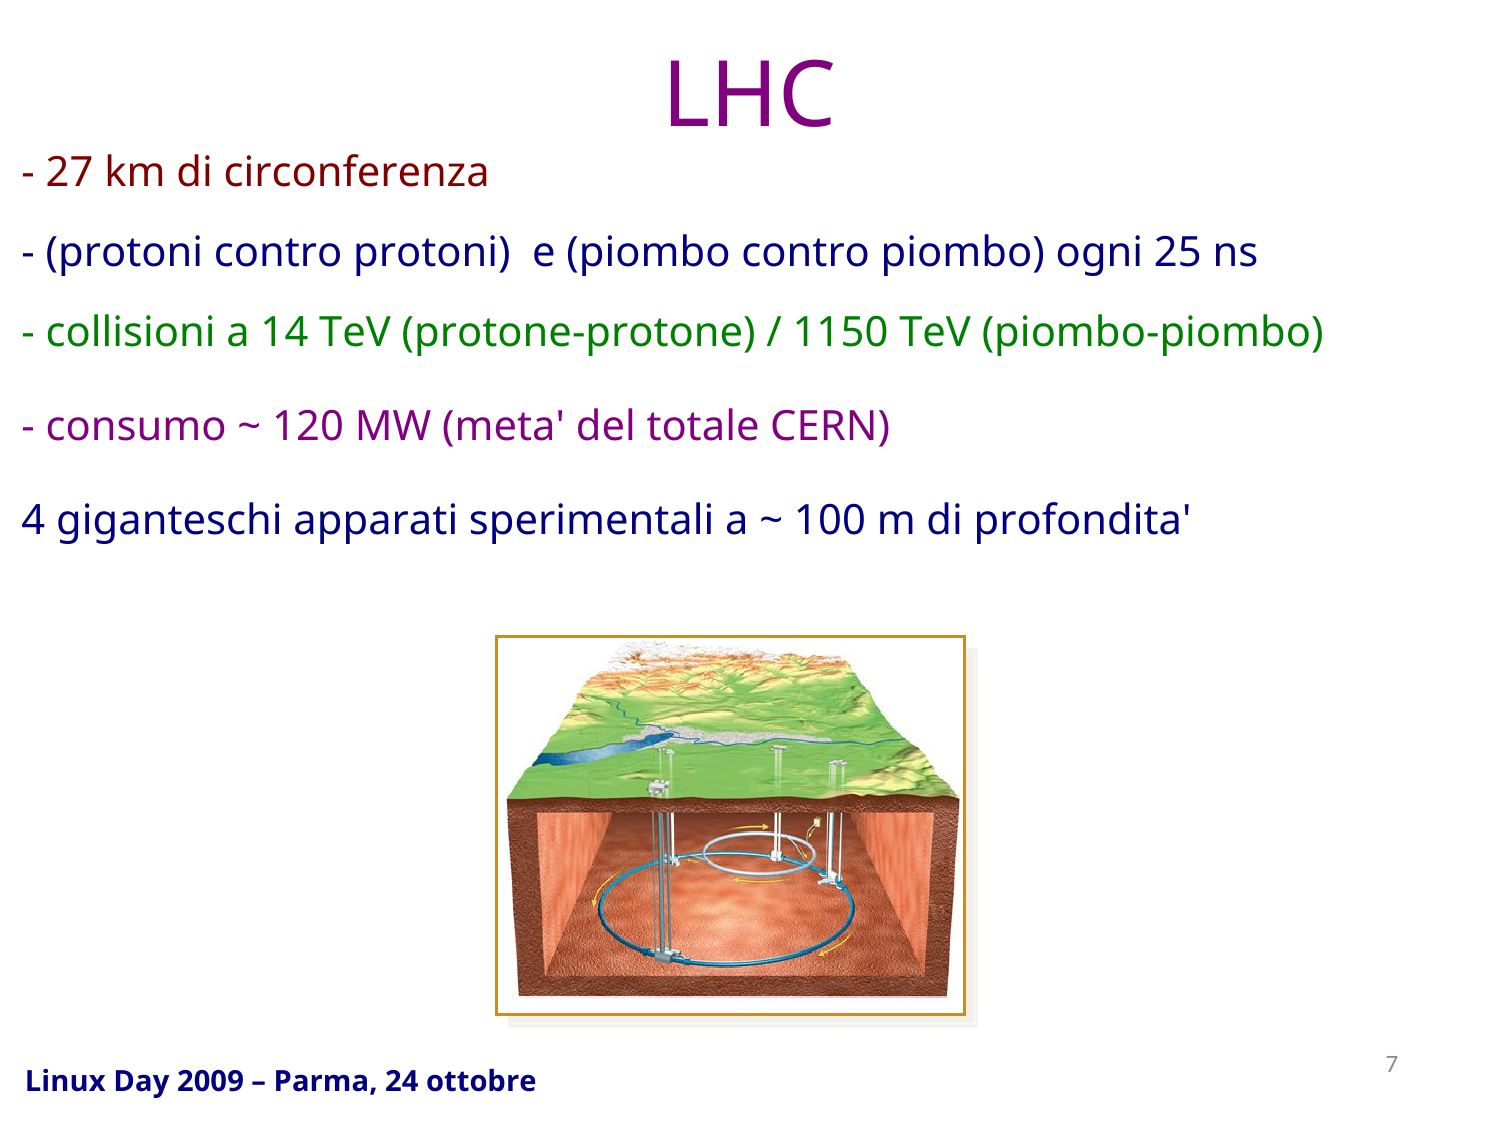

LHC
- 27 km di circonferenza
- (protoni contro protoni) e (piombo contro piombo) ogni 25 ns
- collisioni a 14 TeV (protone-protone) / 1150 TeV (piombo-piombo)‏
- consumo ~ 120 MW (meta' del totale CERN)
4 giganteschi apparati sperimentali a ~ 100 m di profondita'
7